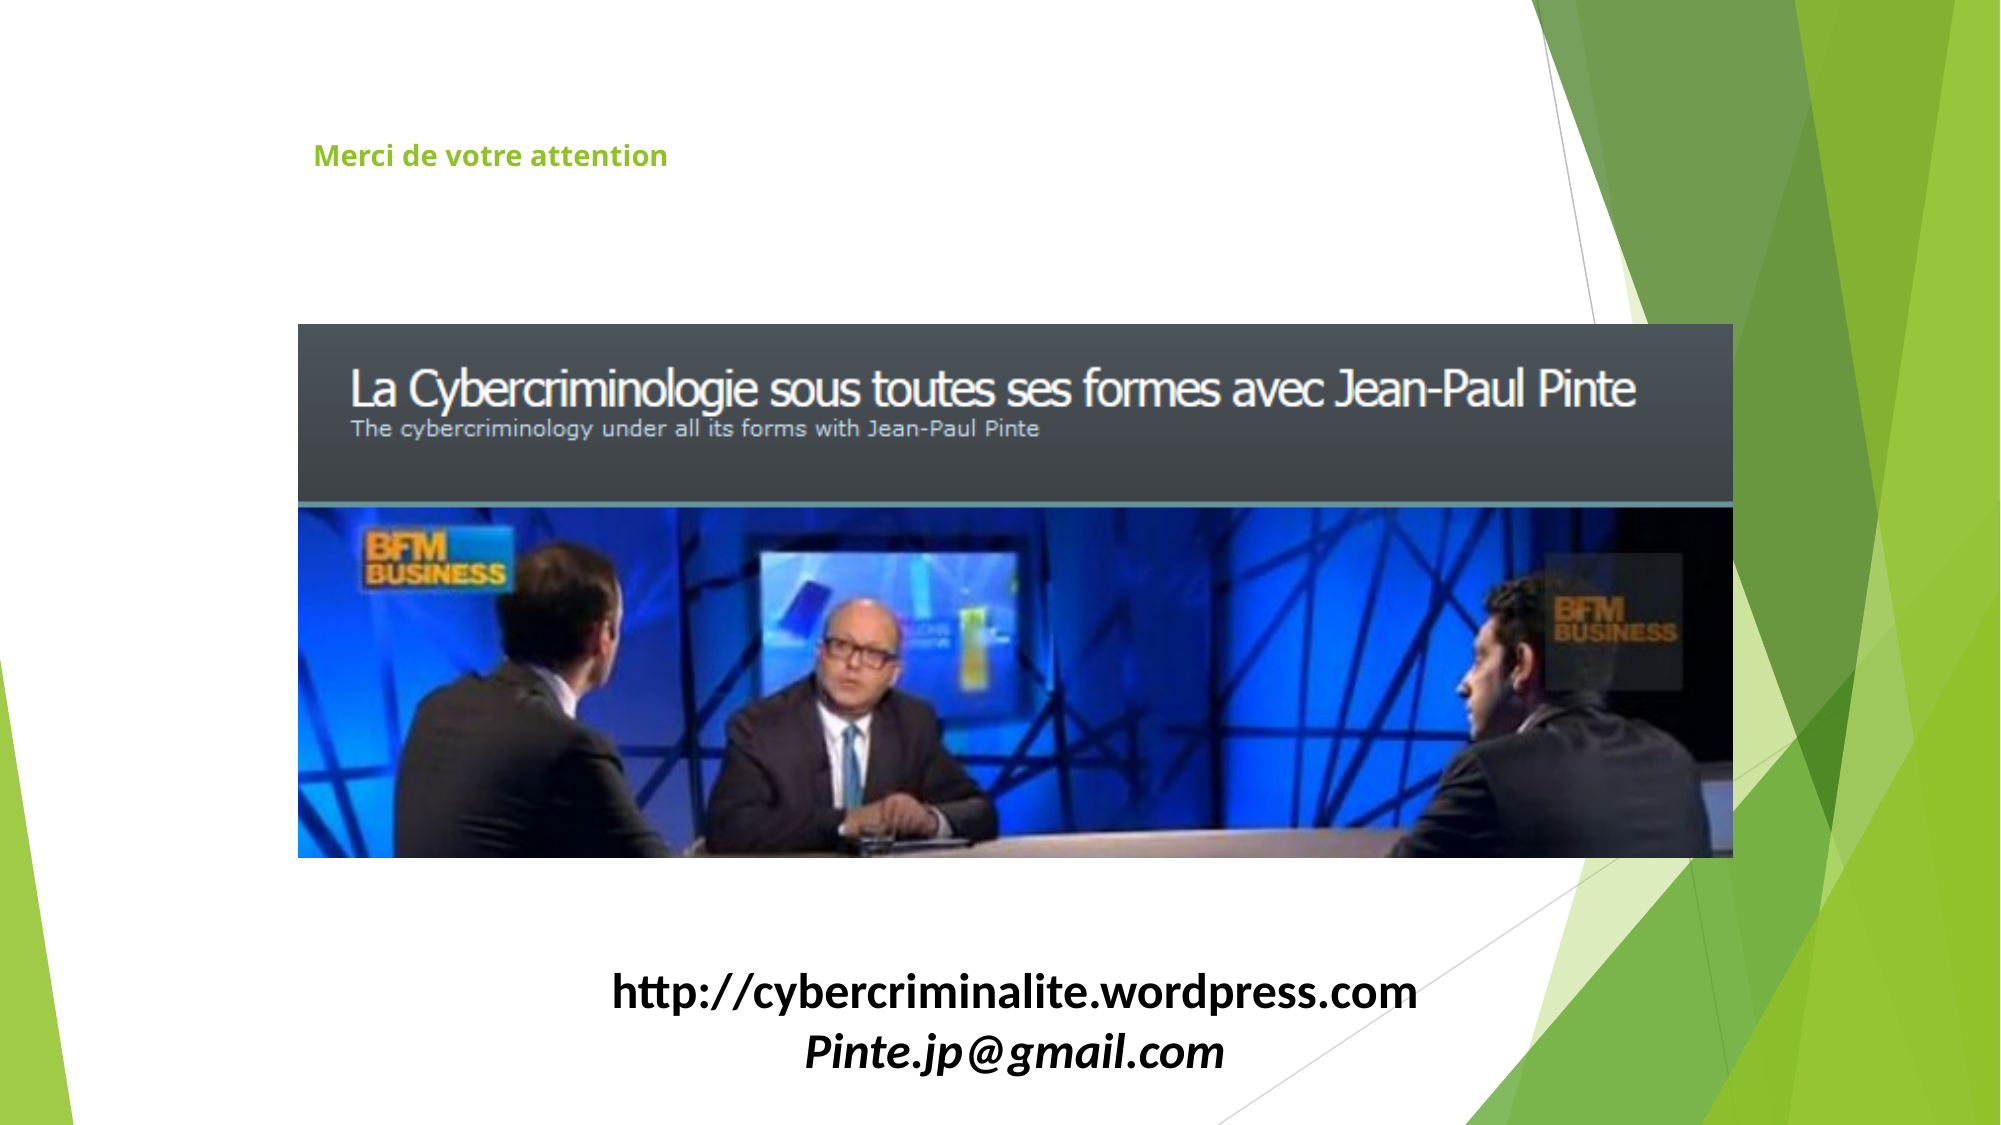

# Merci de votre attention
http://cybercriminalite.wordpress.com
Pinte.jp@gmail.com